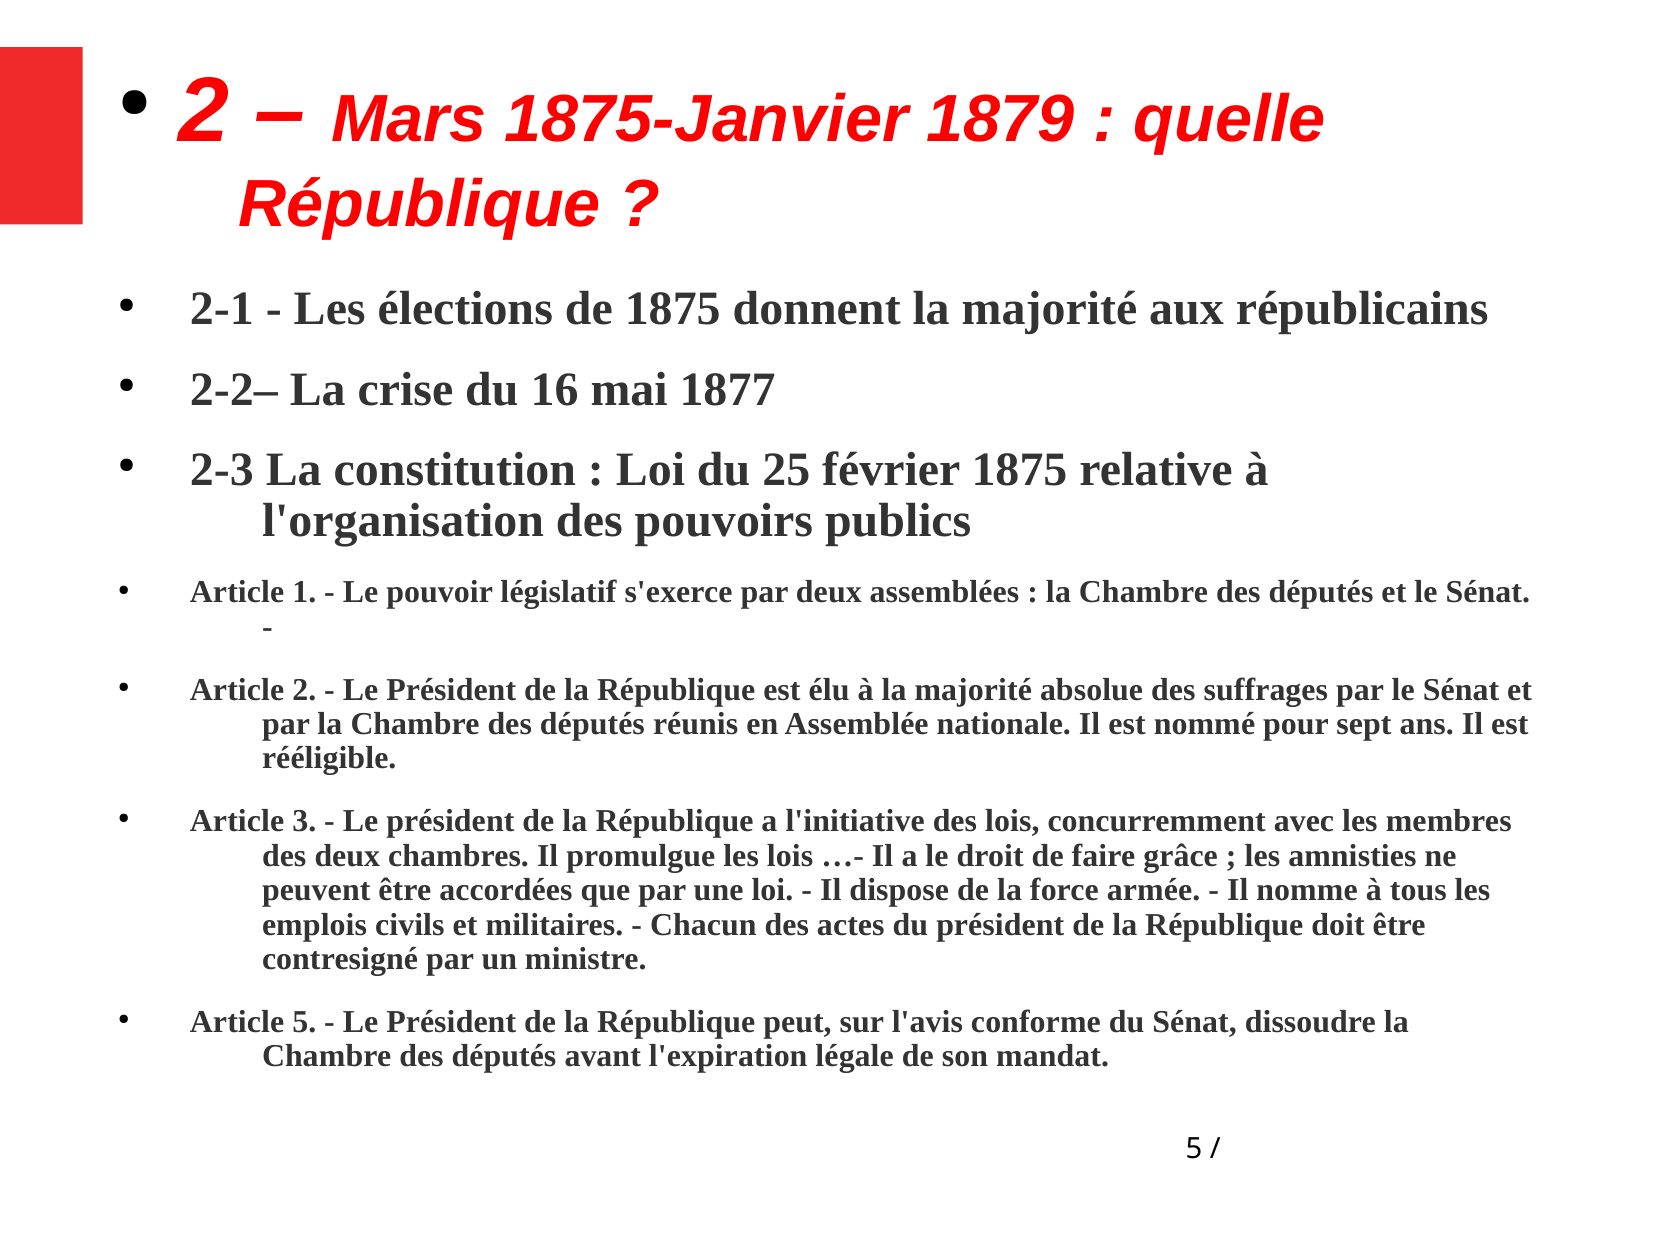

# 2 – Mars 1875-Janvier 1879 : quelle République ?
2-1 - Les élections de 1875 donnent la majorité aux républicains
2-2– La crise du 16 mai 1877
2-3 La constitution : Loi du 25 février 1875 relative à l'organisation des pouvoirs publics
Article 1. - Le pouvoir législatif s'exerce par deux assemblées : la Chambre des députés et le Sénat. -
Article 2. - Le Président de la République est élu à la majorité absolue des suffrages par le Sénat et par la Chambre des députés réunis en Assemblée nationale. Il est nommé pour sept ans. Il est rééligible.
Article 3. - Le président de la République a l'initiative des lois, concurremment avec les membres des deux chambres. Il promulgue les lois …- Il a le droit de faire grâce ; les amnisties ne peuvent être accordées que par une loi. - Il dispose de la force armée. - Il nomme à tous les emplois civils et militaires. - Chacun des actes du président de la République doit être contresigné par un ministre.
Article 5. - Le Président de la République peut, sur l'avis conforme du Sénat, dissoudre la Chambre des députés avant l'expiration légale de son mandat.